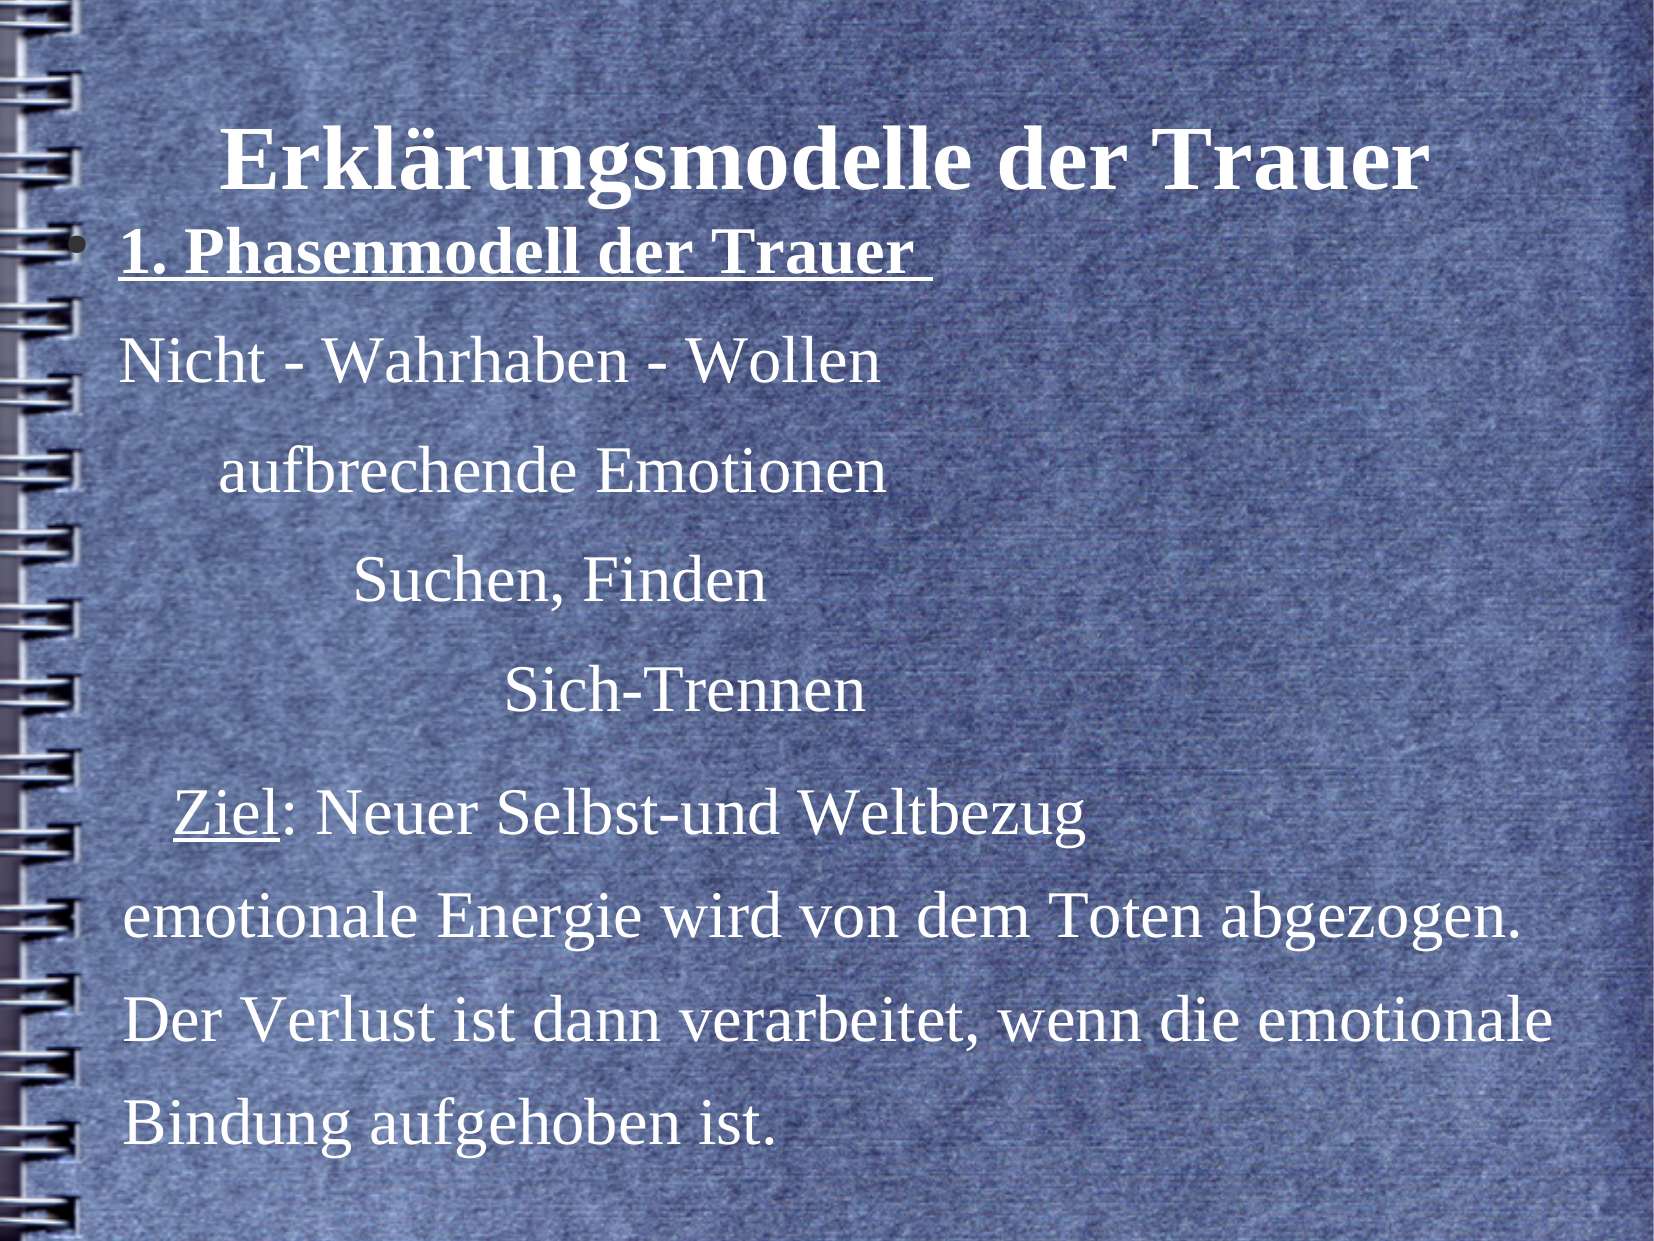

# Erklärungsmodelle der Trauer
1. Phasenmodell der Trauer
Nicht - Wahrhaben - Wollen
 aufbrechende Emotionen
 Suchen, Finden
 Sich-Trennen
 Ziel: Neuer Selbst-und Weltbezug
emotionale Energie wird von dem Toten abgezogen.
Der Verlust ist dann verarbeitet, wenn die emotionale
Bindung aufgehoben ist.